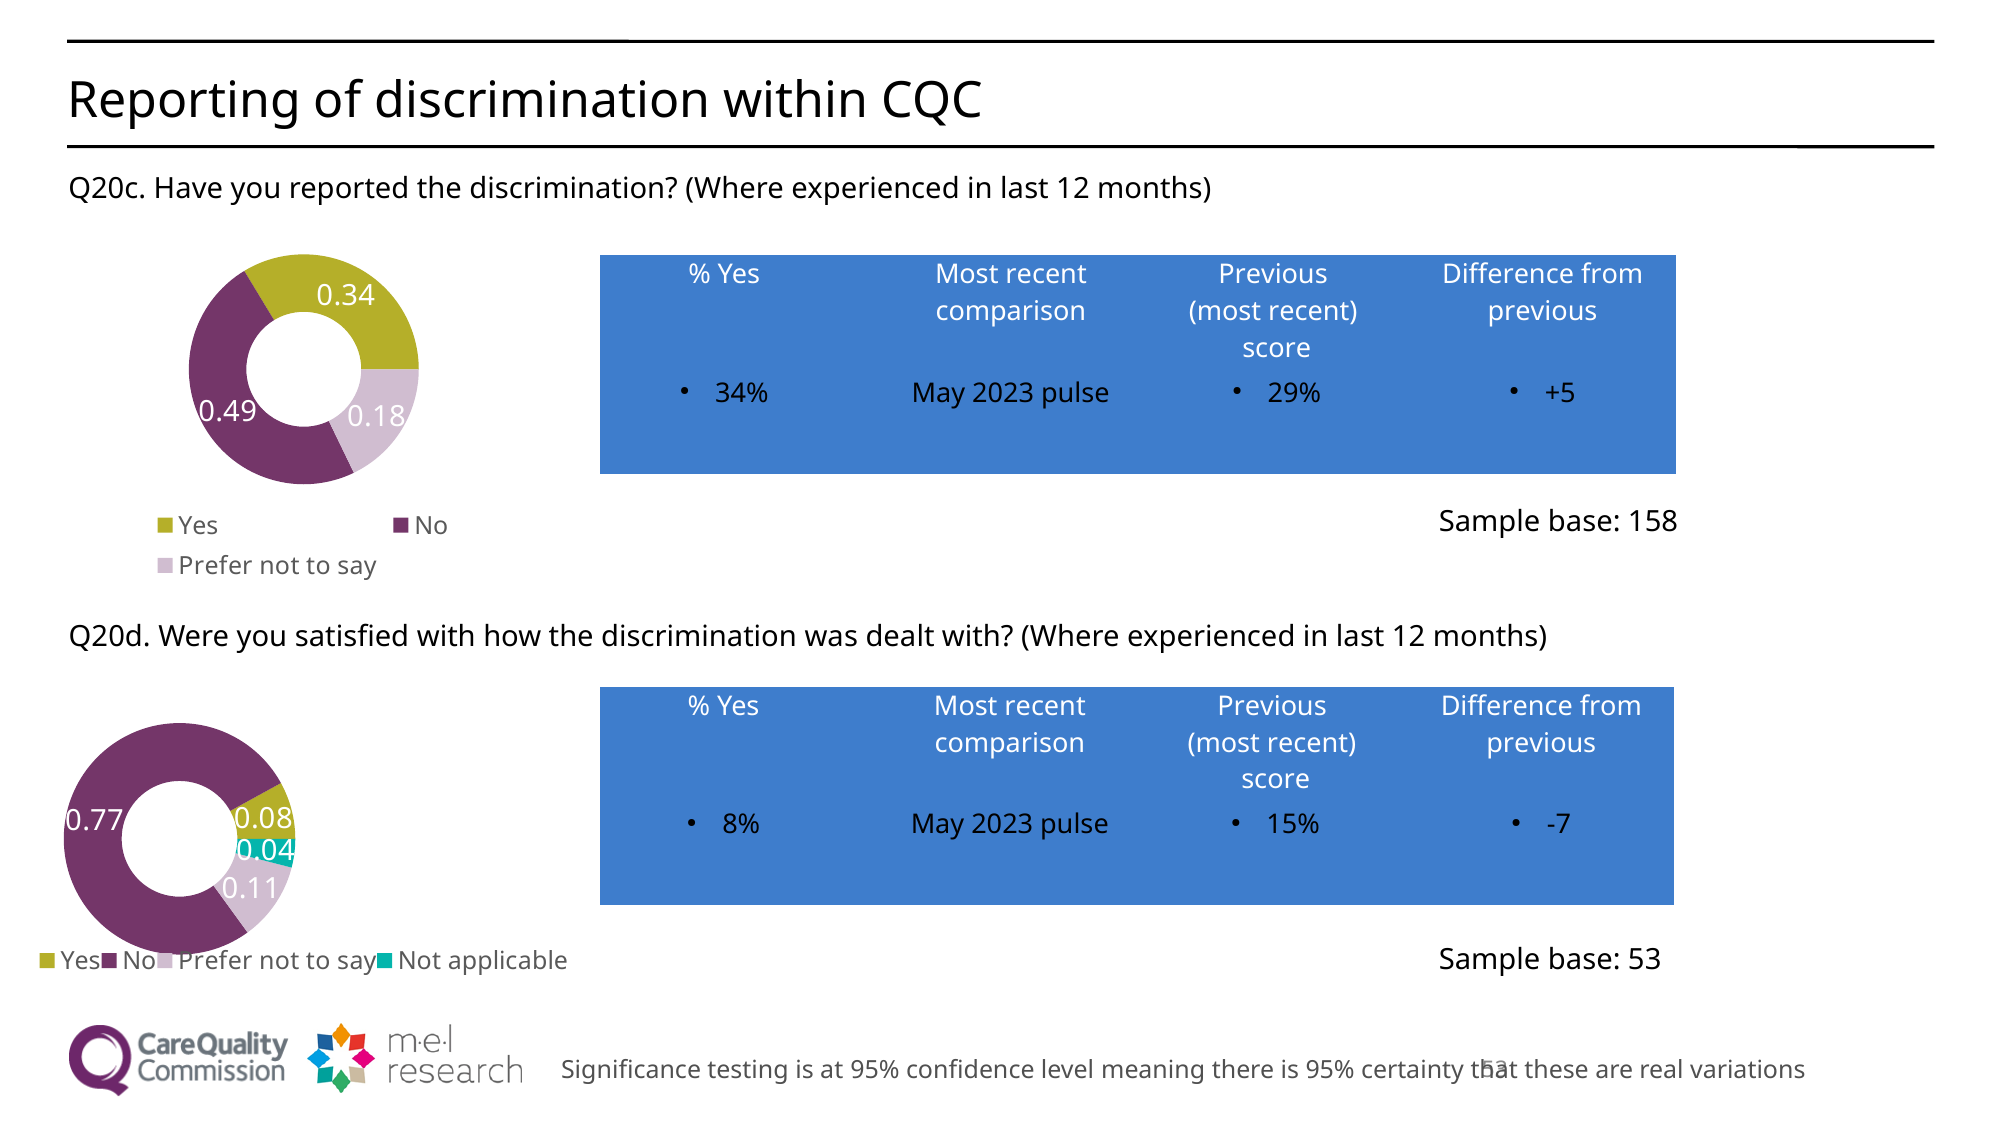

# Reporting of discrimination within CQC
Q20c. Have you reported the discrimination? (Where experienced in last 12 months)
### Chart
| Category | x |
|---|---|
| Yes | 0.34 |
| No | 0.49 |
| Prefer not to say | 0.18 || % Yes | | Most recent comparison | Previous (most recent) score | Difference from previous |
| --- | --- | --- | --- | --- |
| 34% | | May 2023 pulse | 29% | +5 |
Sample base: 158
Q20d. Were you satisfied with how the discrimination was dealt with? (Where experienced in last 12 months)
### Chart
| Category | x |
|---|---|
| Yes | 0.08 |
| No | 0.77 |
| Prefer not to say | 0.11 |
| Not applicable | 0.04 || % Yes | | Most recent comparison | Previous (most recent) score | Difference from previous |
| --- | --- | --- | --- | --- |
| 8% | | May 2023 pulse | 15% | -7 |
Sample base: 53
41
Significance testing is at 95% confidence level meaning there is 95% certainty that these are real variations